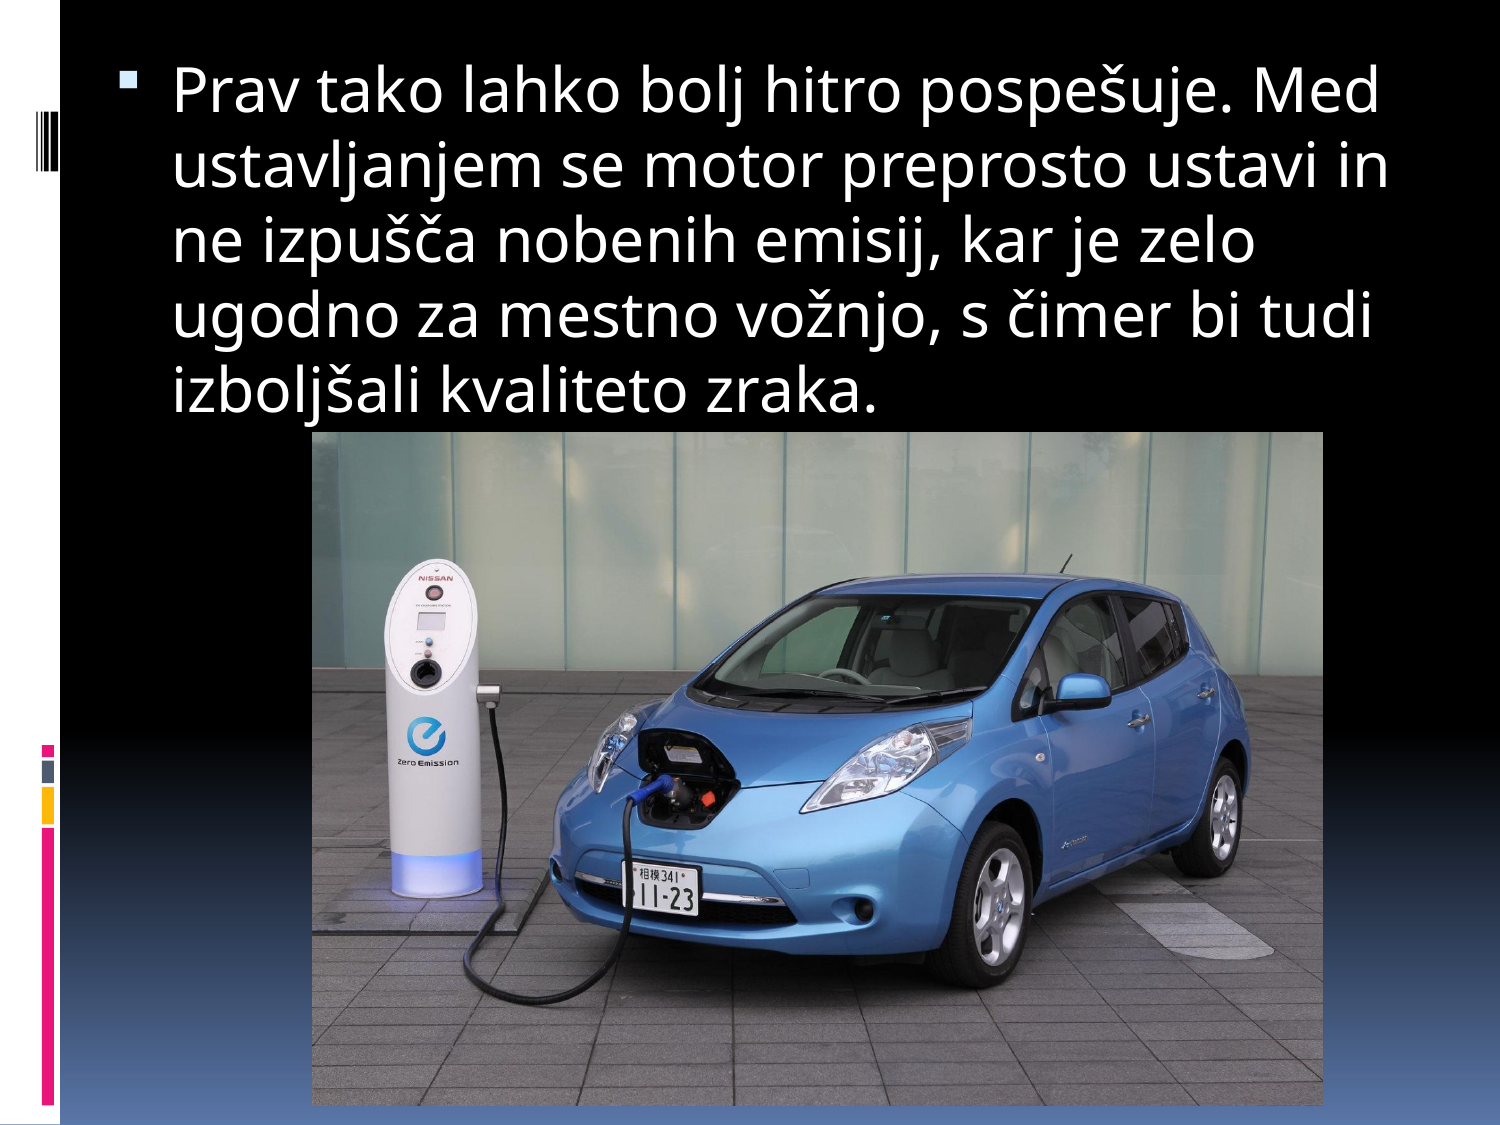

# Prav tako lahko bolj hitro pospešuje. Med ustavljanjem se motor preprosto ustavi in ne izpušča nobenih emisij, kar je zelo ugodno za mestno vožnjo, s čimer bi tudi izboljšali kvaliteto zraka.